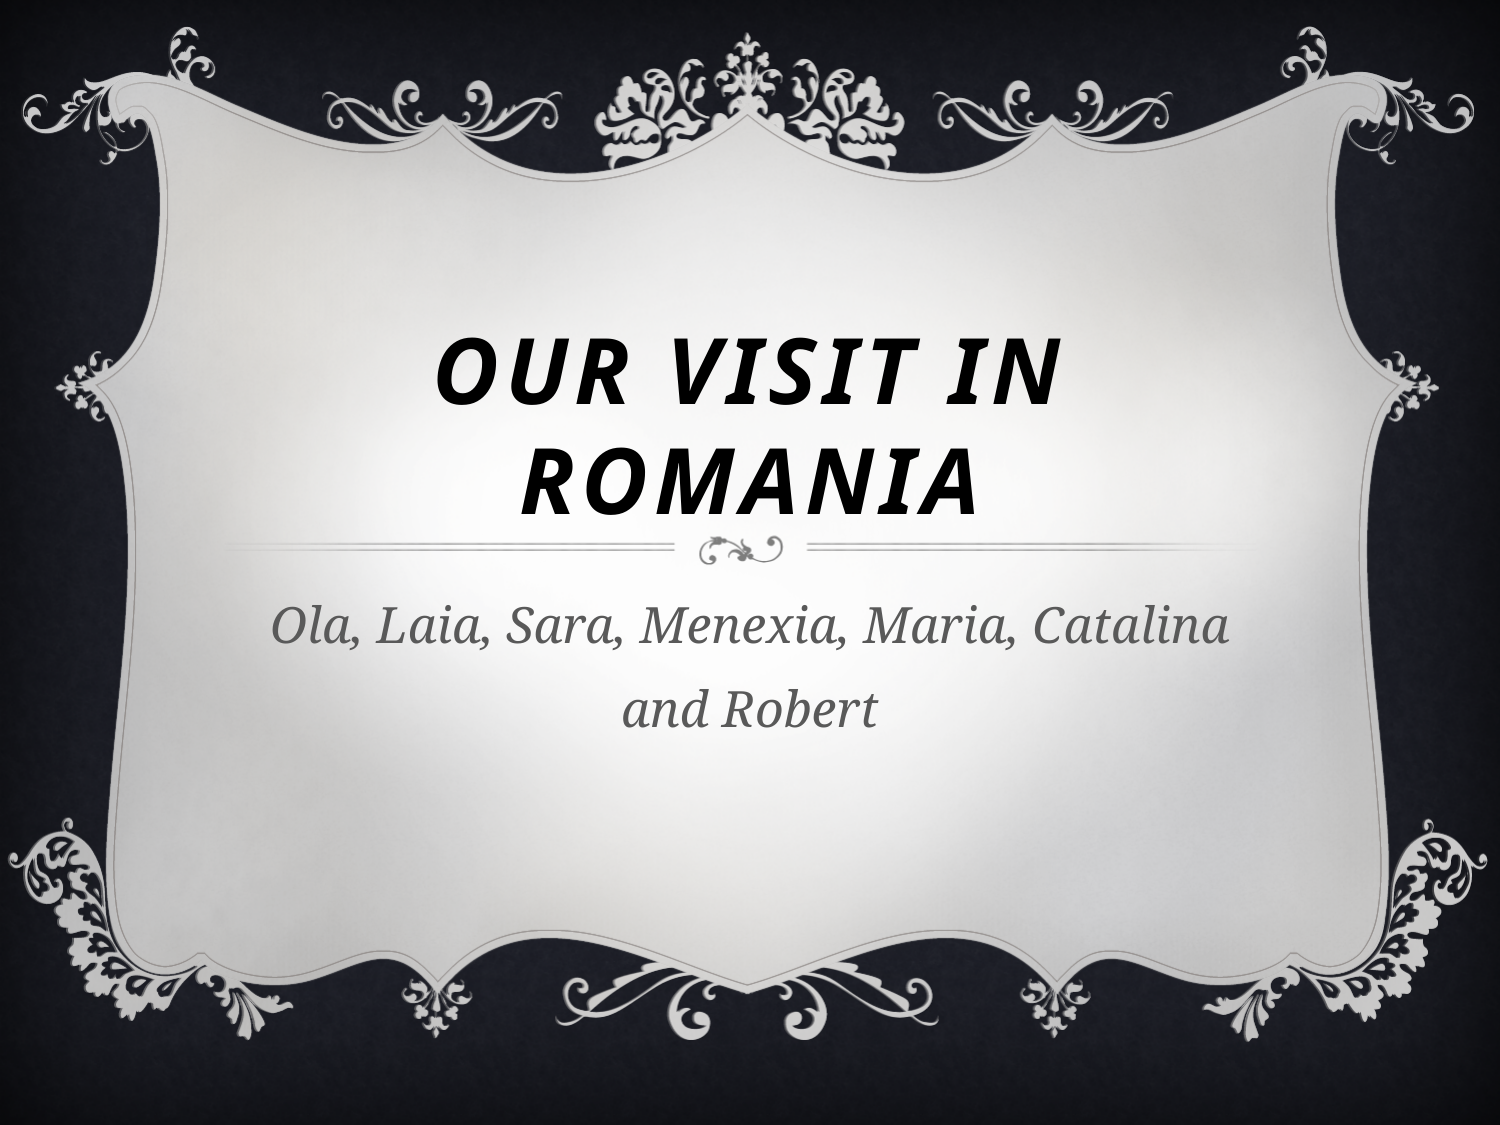

# OUR VISIT IN ROMANIA
Ola, Laia, Sara, Menexia, Maria, Catalina and Robert